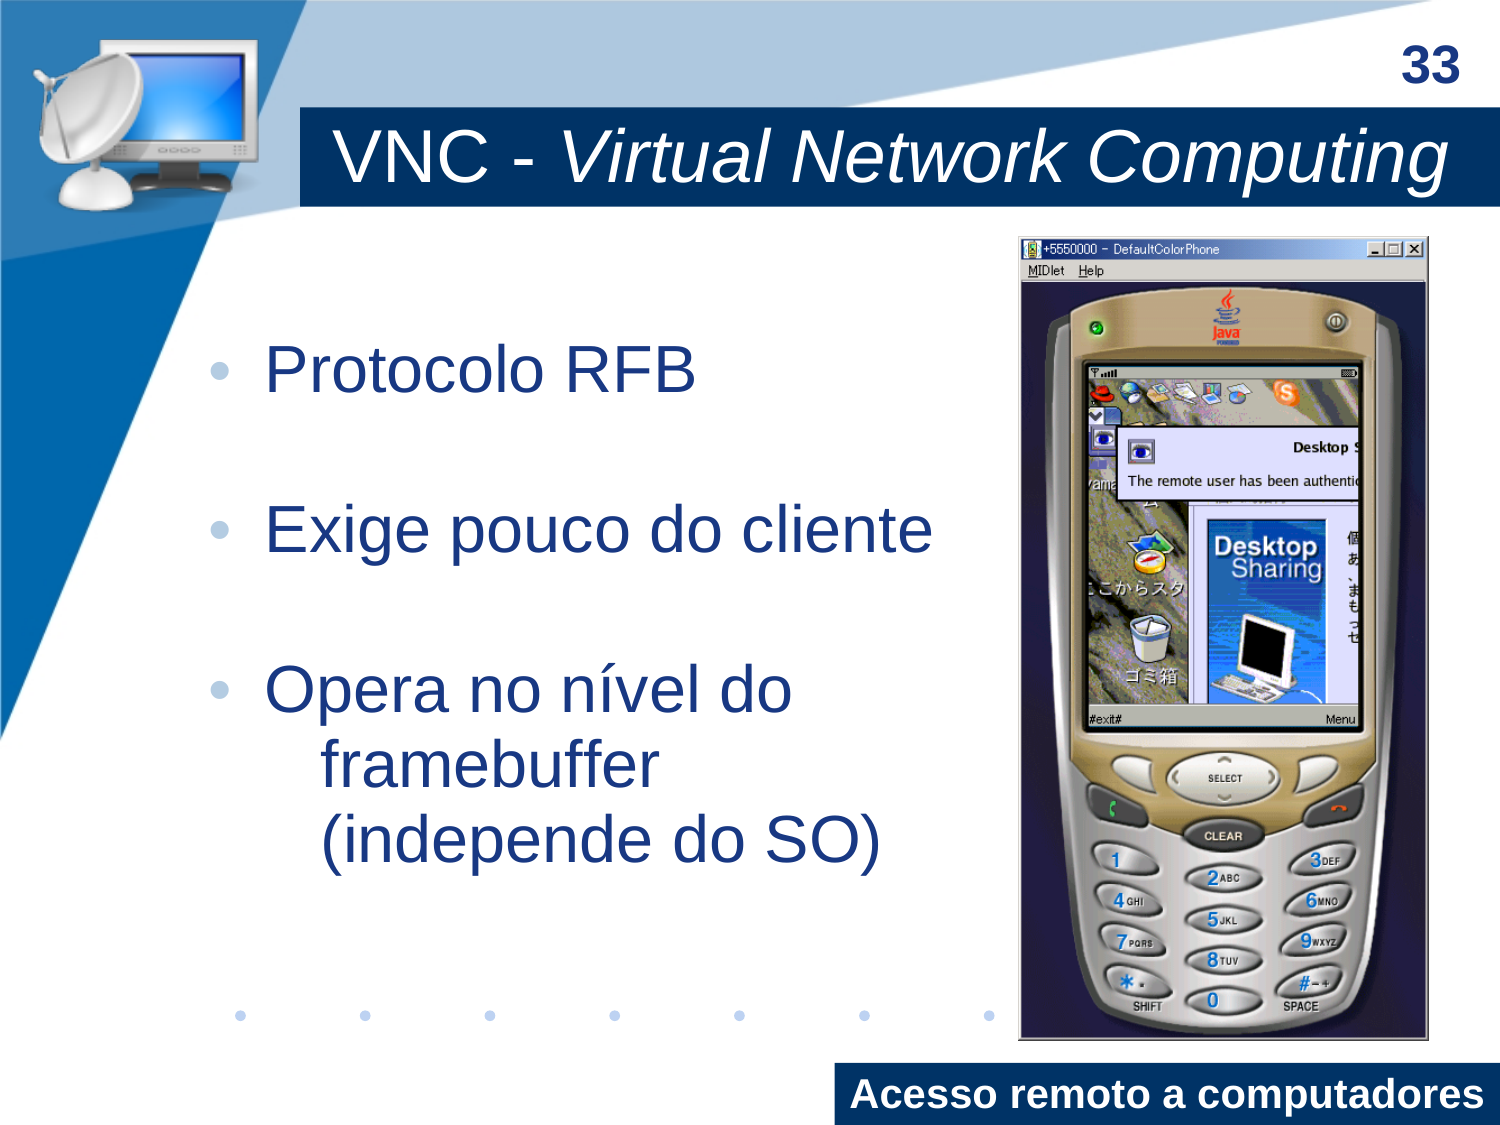

# VNC - Virtual Network Computing
Protocolo RFB
Exige pouco do cliente
Opera no nível do framebuffer (independe do SO)